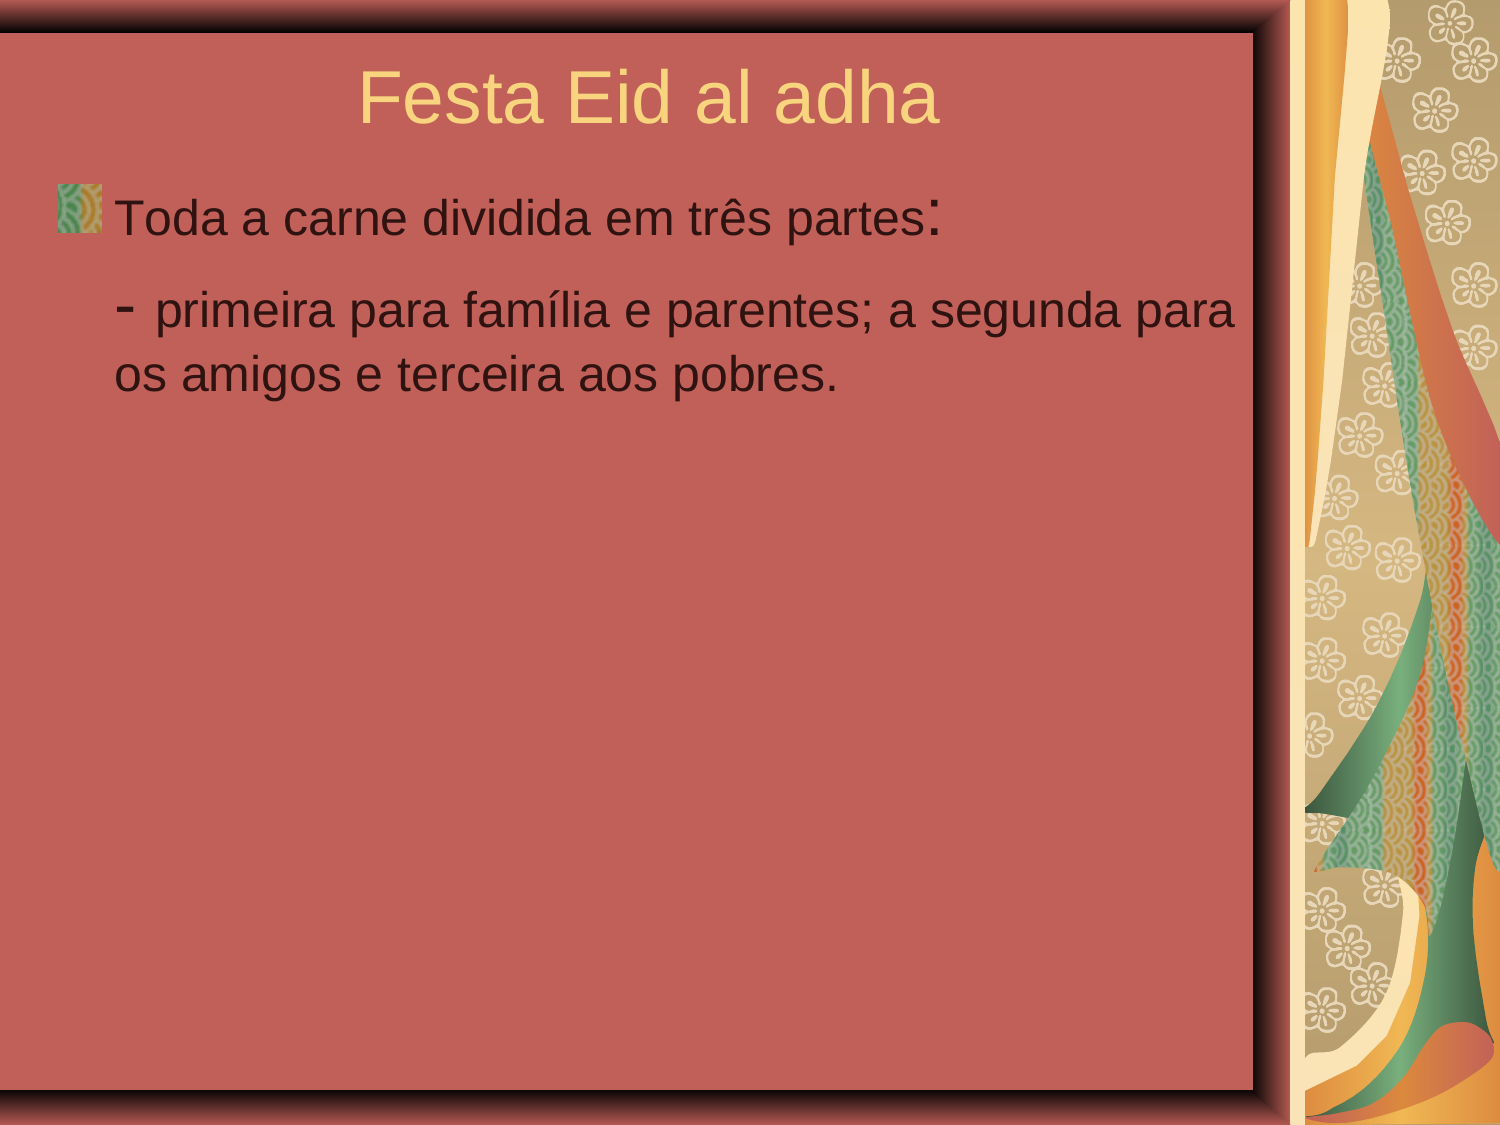

# Festa Eid al adha
Toda a carne dividida em três partes:
	- primeira para família e parentes; a segunda para os amigos e terceira aos pobres.